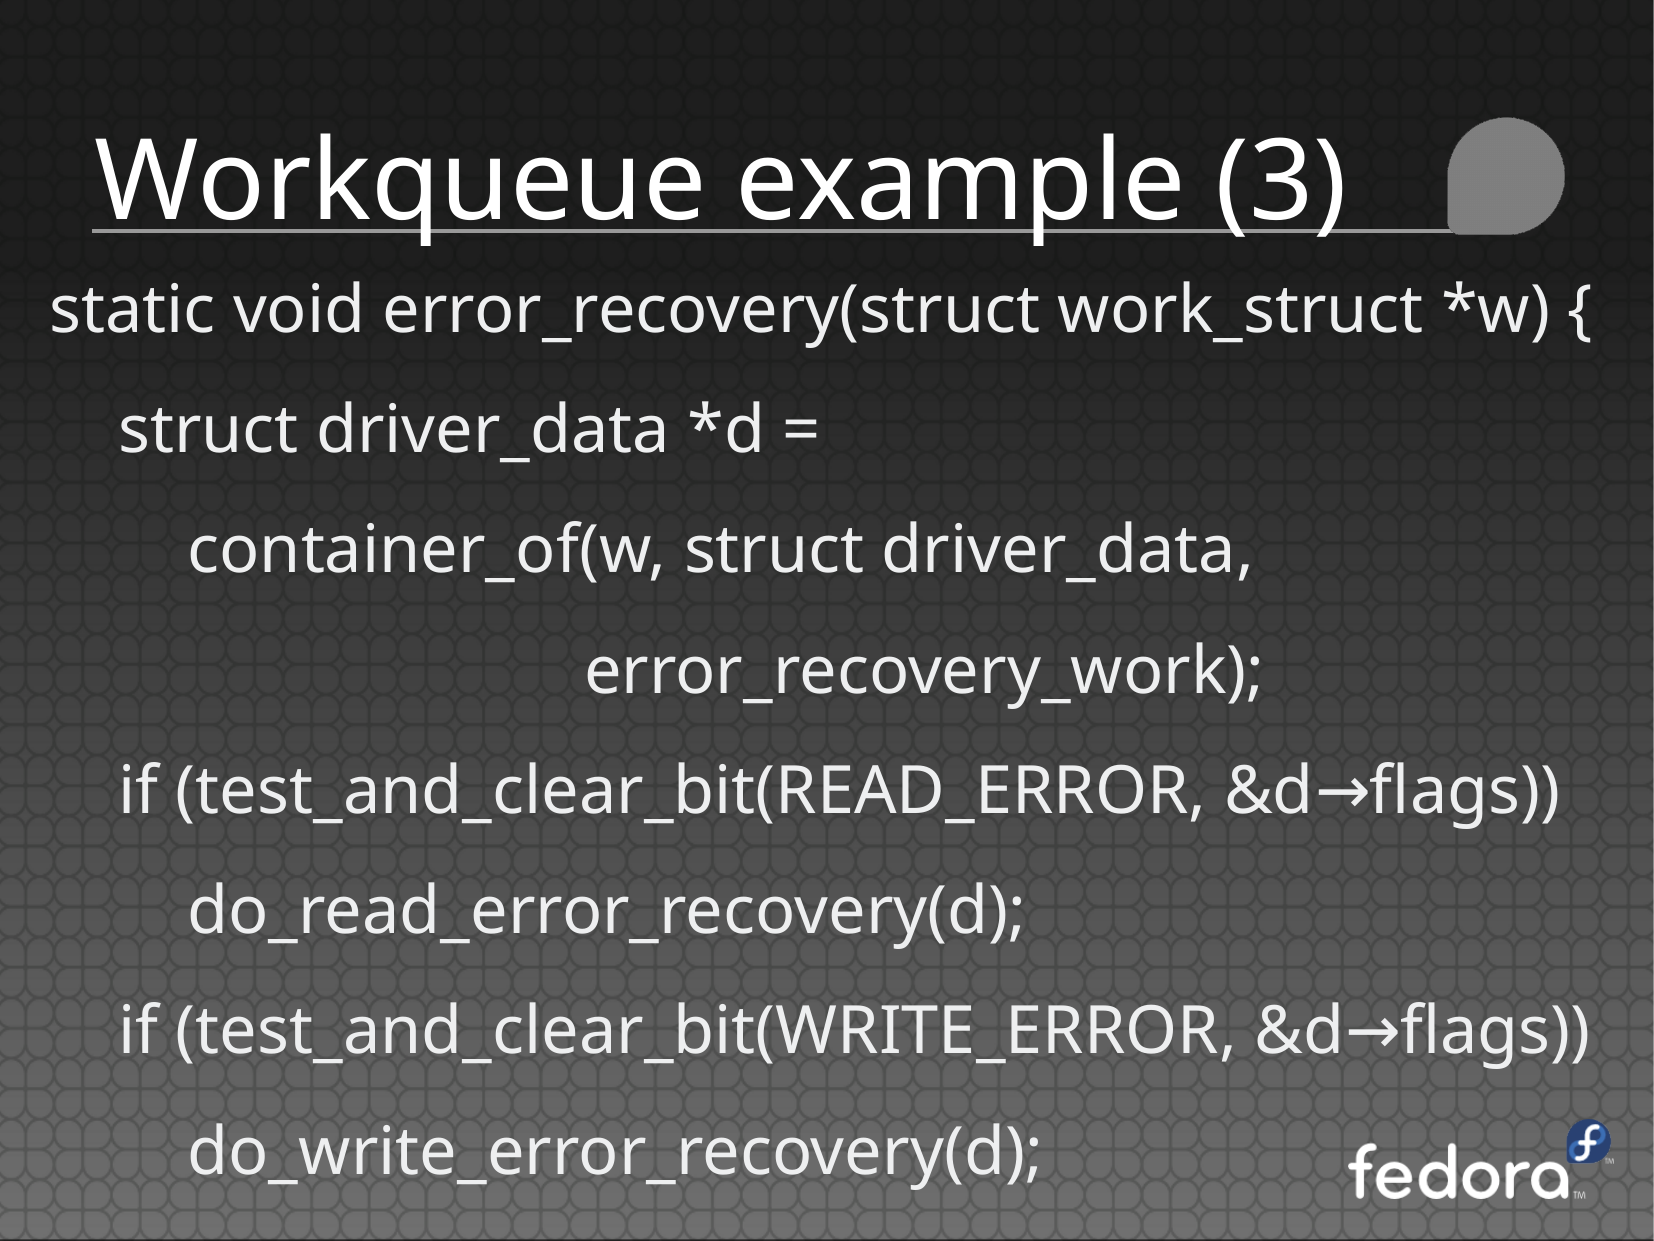

Workqueue example (3)
# static void error_recovery(struct work_struct *w) {
 struct driver_data *d =
 container_of(w, struct driver_data,
 error_recovery_work);
 if (test_and_clear_bit(READ_ERROR, &d→flags))
 do_read_error_recovery(d);
 if (test_and_clear_bit(WRITE_ERROR, &d→flags))
 do_write_error_recovery(d);
}